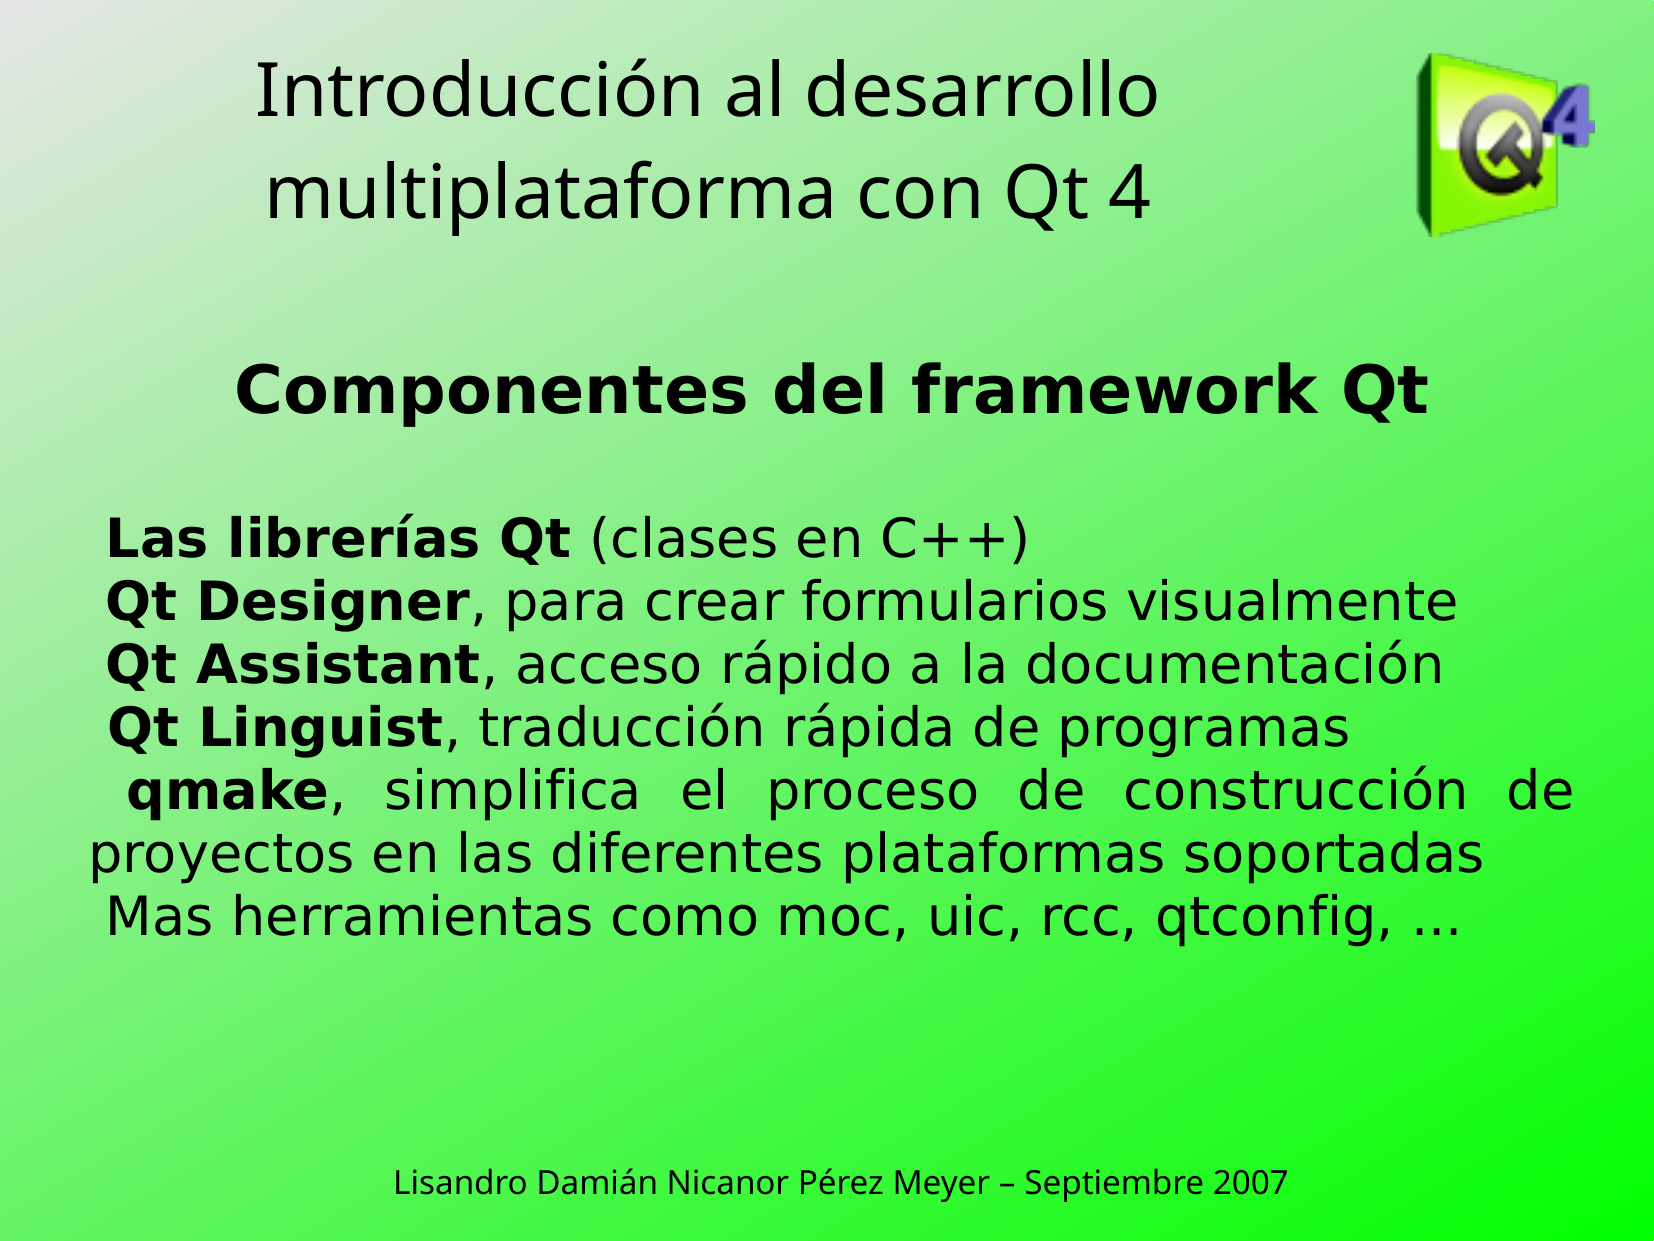

# Introducción al desarrollo multiplataforma con Qt 4
Componentes del framework Qt
 Las librerías Qt (clases en C++)
 Qt Designer, para crear formularios visualmente
 Qt Assistant, acceso rápido a la documentación
 Qt Linguist, traducción rápida de programas
 qmake, simplifica el proceso de construcción de proyectos en las diferentes plataformas soportadas
 Mas herramientas como moc, uic, rcc, qtconfig, ...
Lisandro Damián Nicanor Pérez Meyer – Septiembre 2007